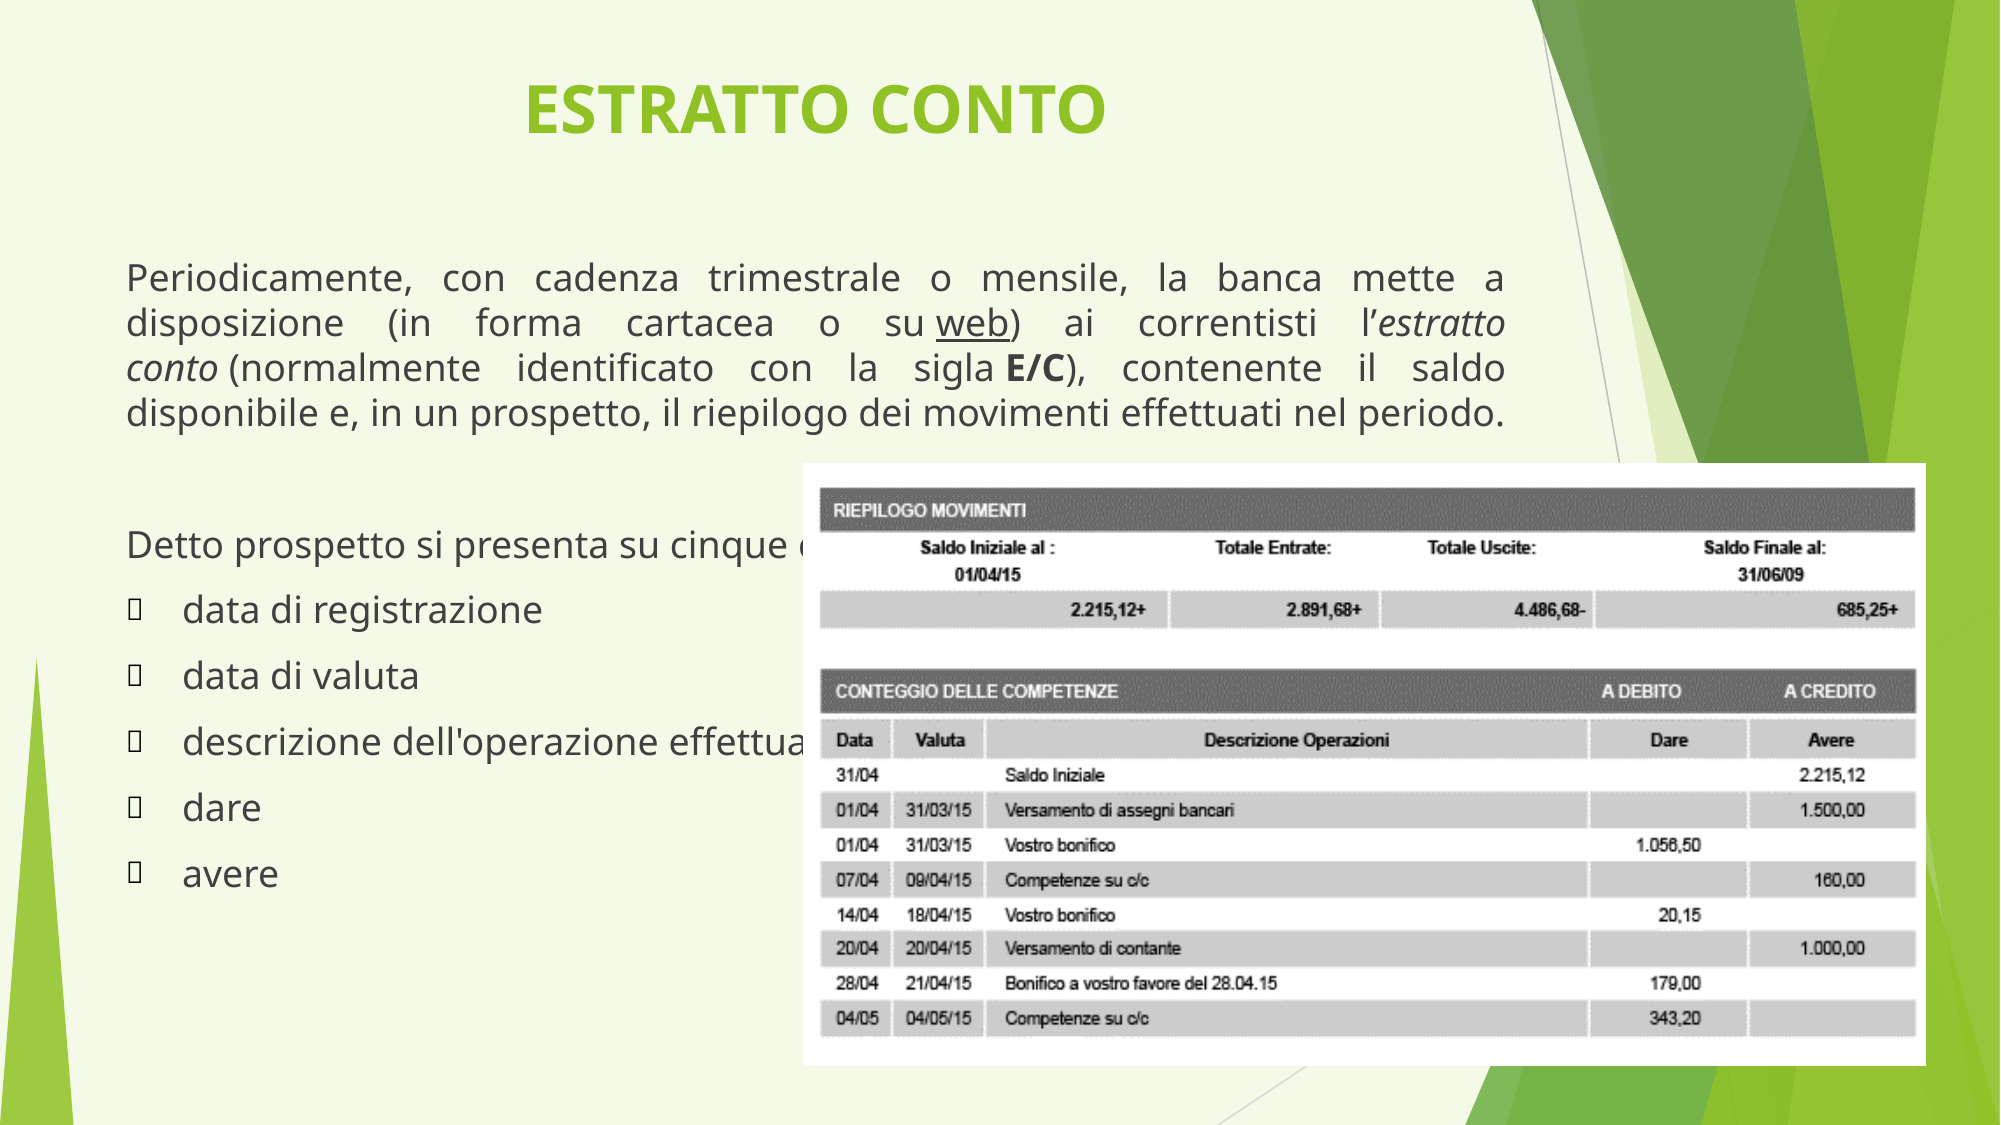

# ESTRATTO CONTO
Periodicamente, con cadenza trimestrale o mensile, la banca mette a disposizione (in forma cartacea o su web) ai correntisti l’estratto conto (normalmente identificato con la sigla E/C), contenente il saldo disponibile e, in un prospetto, il riepilogo dei movimenti effettuati nel periodo.
Detto prospetto si presenta su cinque colonne:
data di registrazione
data di valuta
descrizione dell'operazione effettuata
dare
avere